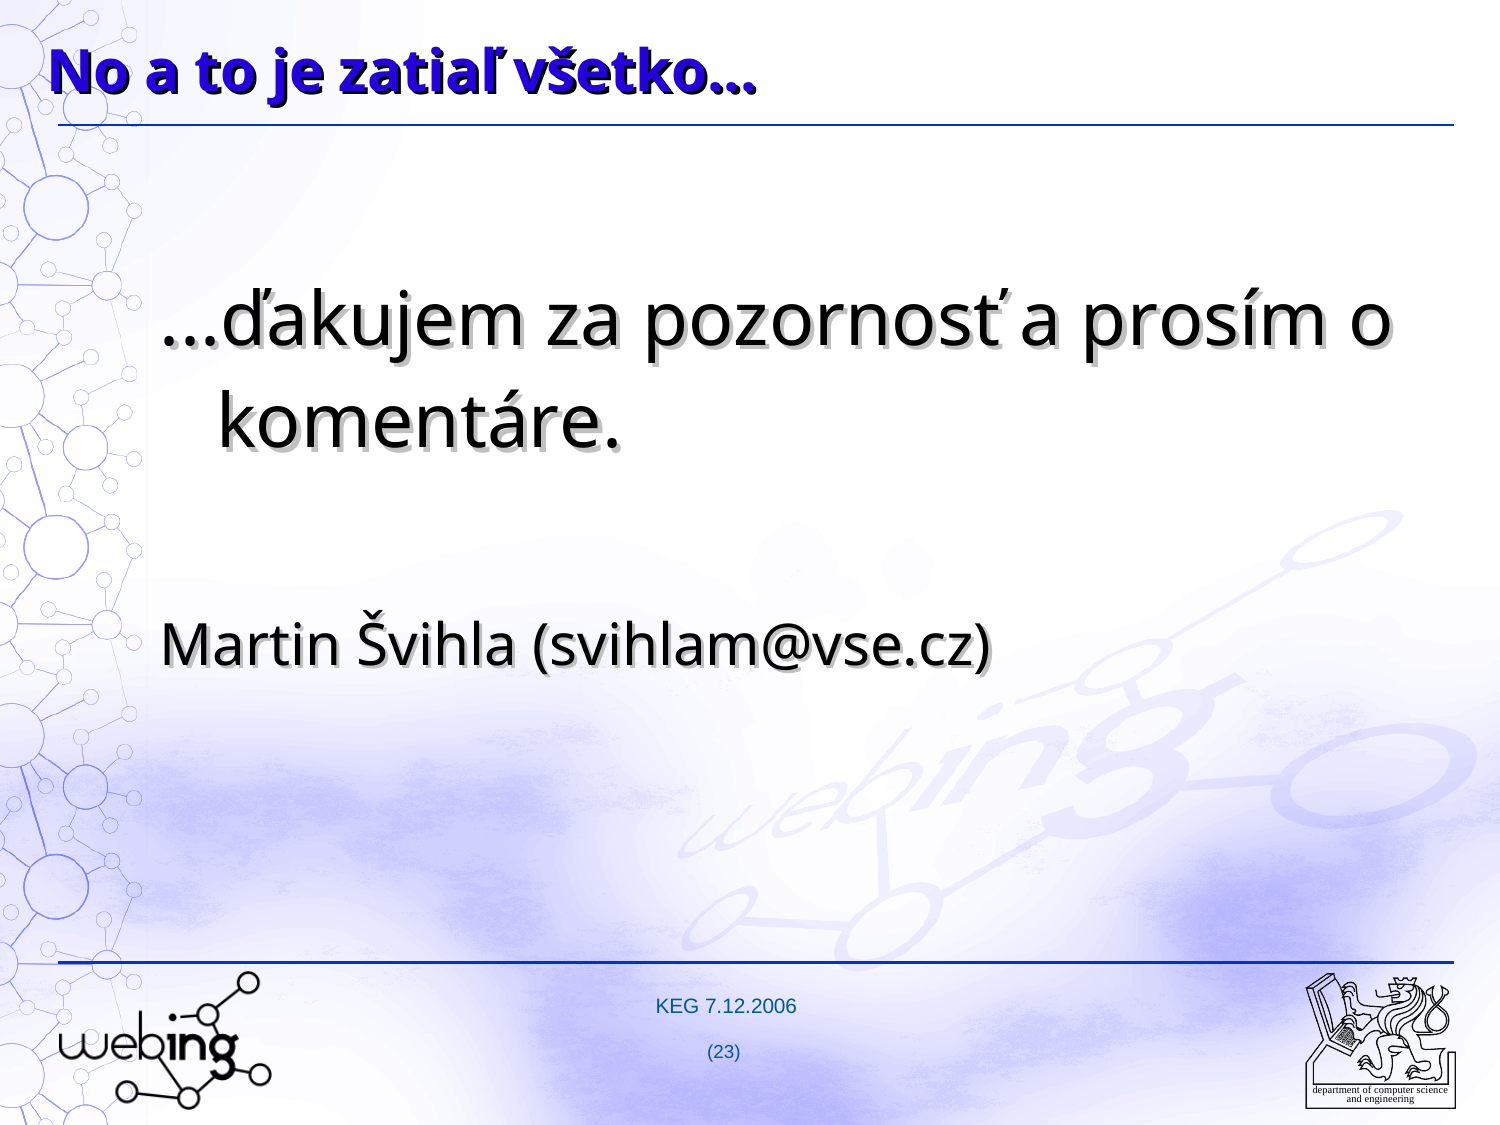

# No a to je zatiaľ všetko...
...ďakujem za pozornosť a prosím o komentáre.
Martin Švihla (svihlam@vse.cz)